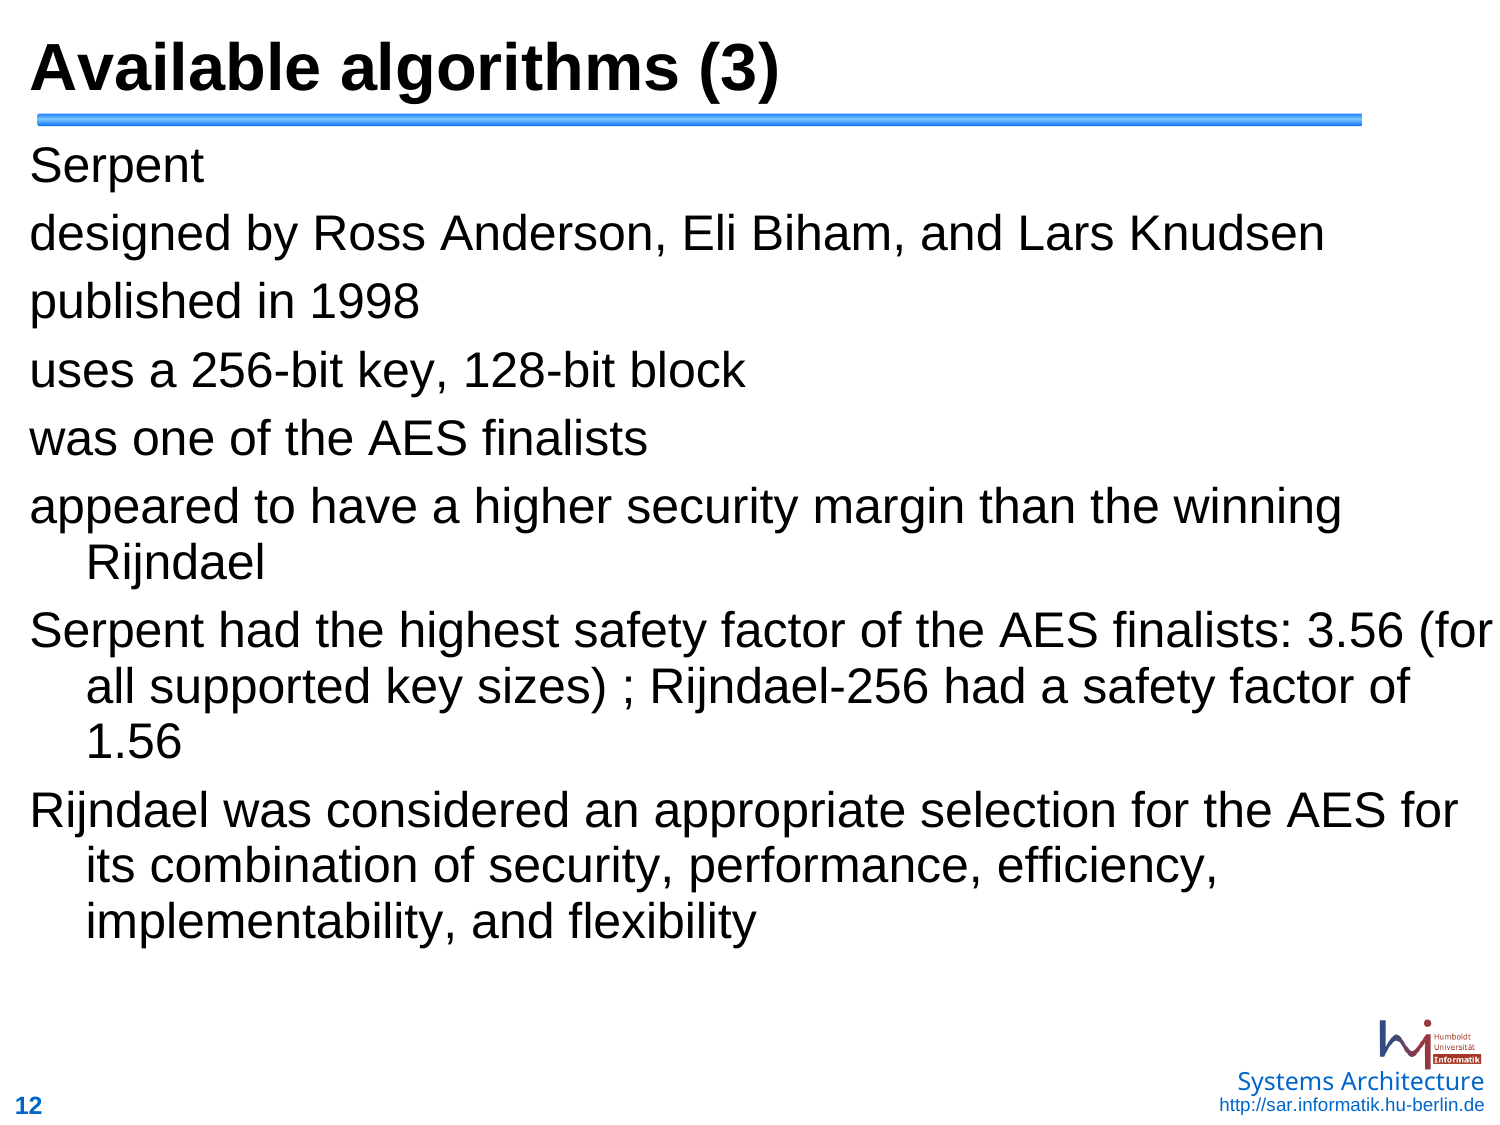

# Available algorithms (3)
Serpent
designed by Ross Anderson, Eli Biham, and Lars Knudsen
published in 1998
uses a 256-bit key, 128-bit block
was one of the AES finalists
appeared to have a higher security margin than the winning Rijndael
Serpent had the highest safety factor of the AES finalists: 3.56 (for all supported key sizes) ; Rijndael-256 had a safety factor of 1.56
Rijndael was considered an appropriate selection for the AES for its combination of security, performance, efficiency, implementability, and flexibility